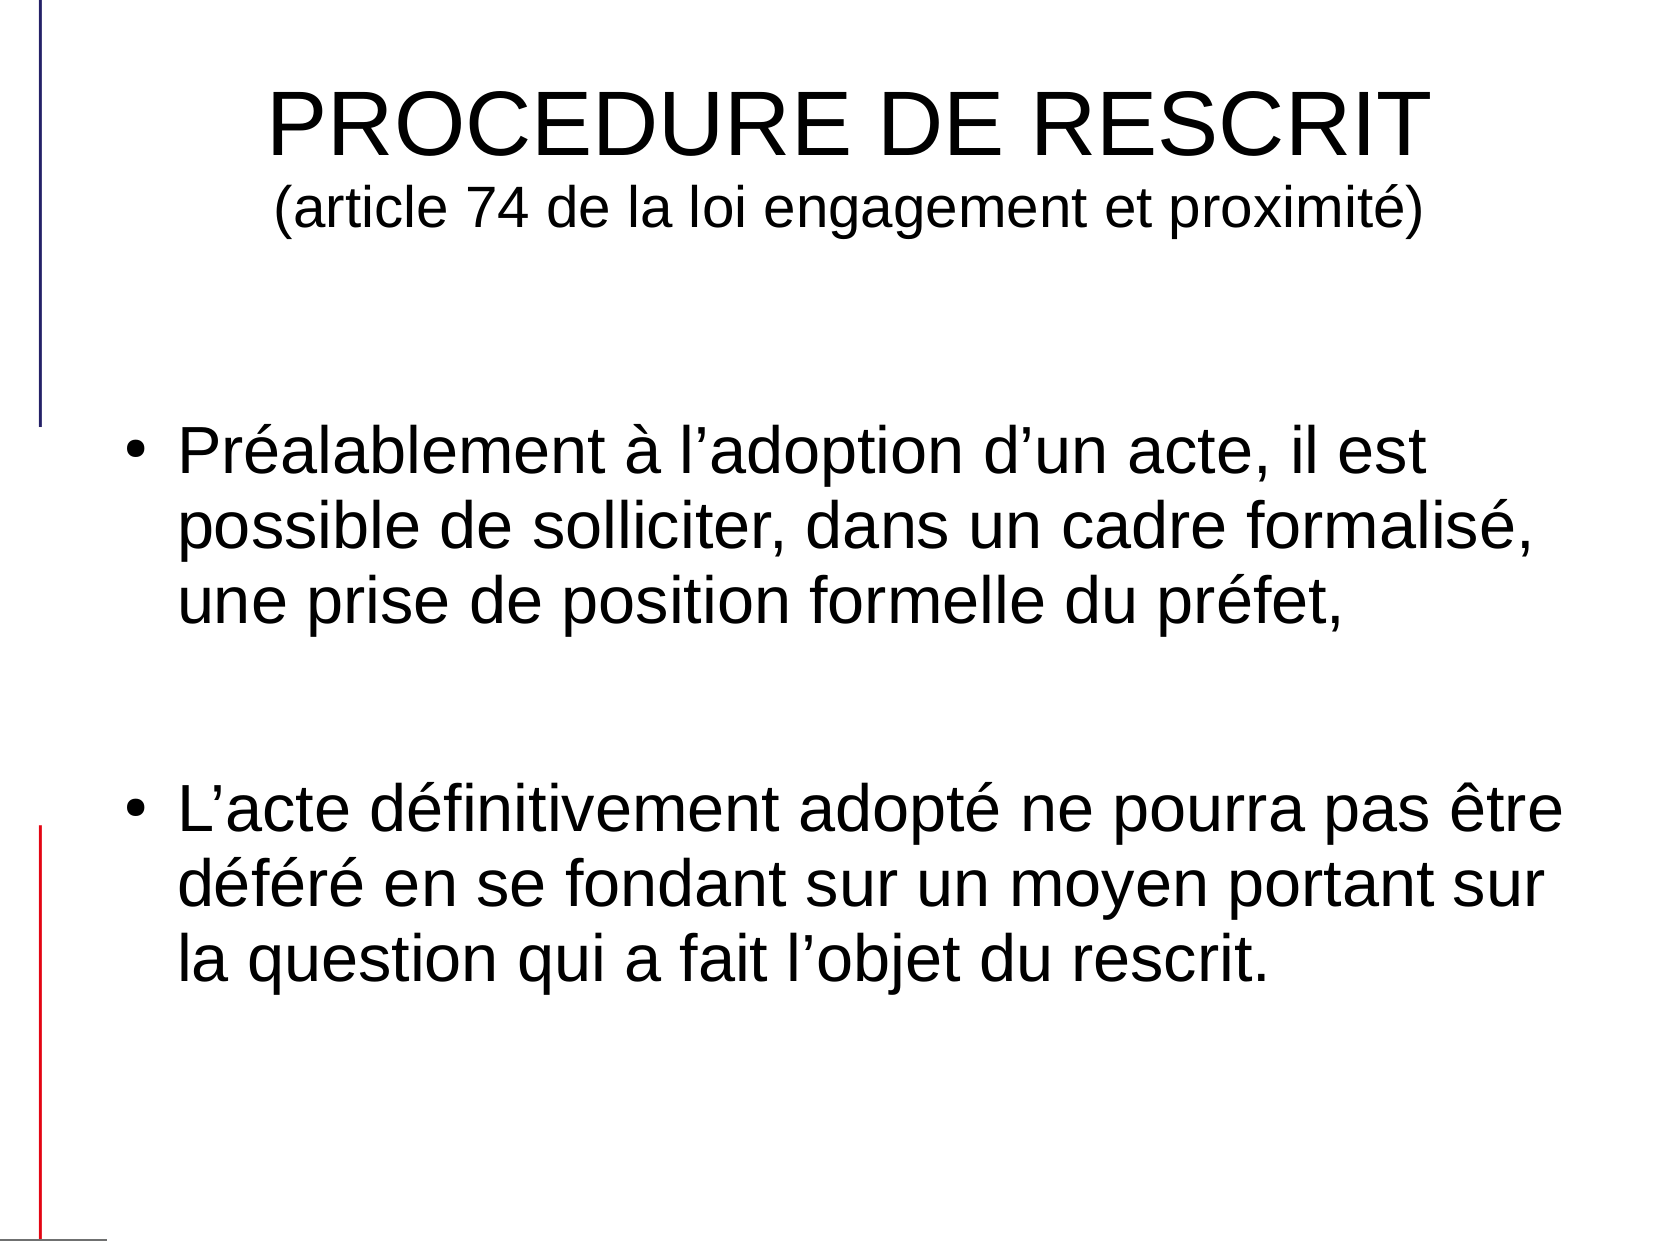

# PROCEDURE DE RESCRIT (article 74 de la loi engagement et proximité)
Préalablement à l’adoption d’un acte, il est possible de solliciter, dans un cadre formalisé, une prise de position formelle du préfet,
L’acte définitivement adopté ne pourra pas être déféré en se fondant sur un moyen portant sur la question qui a fait l’objet du rescrit.